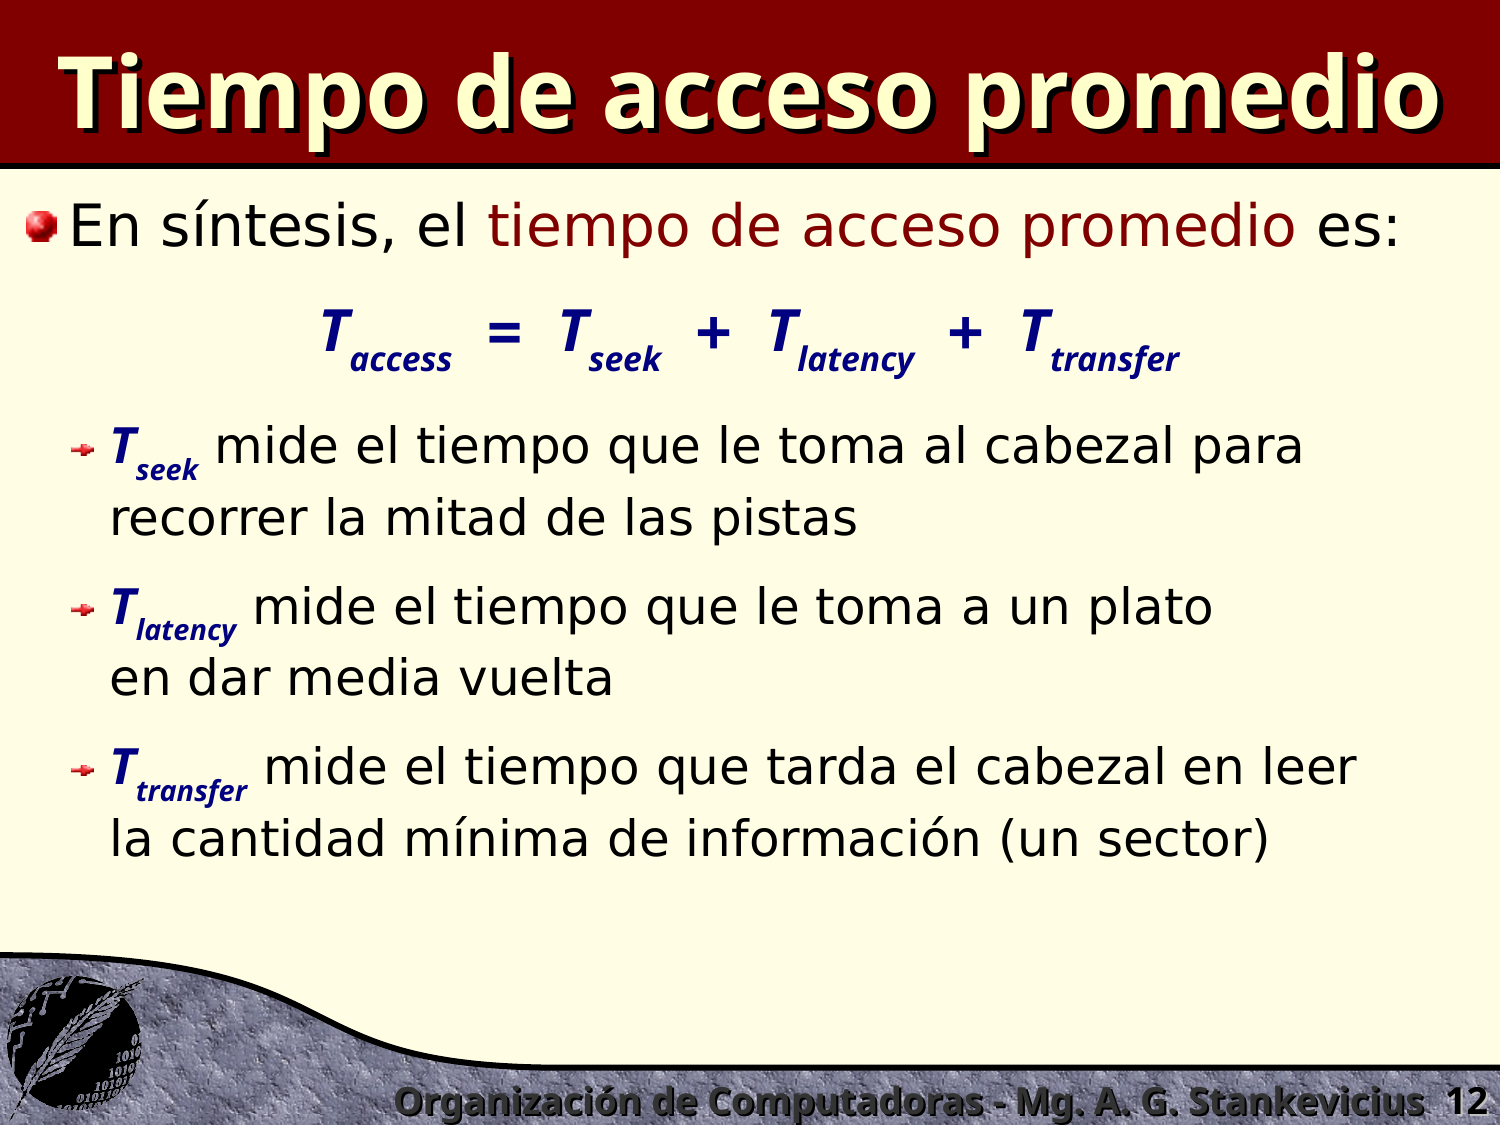

# Tiempo de acceso promedio
En síntesis, el tiempo de acceso promedio es:
Taccess = Tseek + Tlatency + Ttransfer
Tseek mide el tiempo que le toma al cabezal para recorrer la mitad de las pistas
Tlatency mide el tiempo que le toma a un plato
en dar media vuelta
Ttransfer mide el tiempo que tarda el cabezal en leer
la cantidad mínima de información (un sector)
12